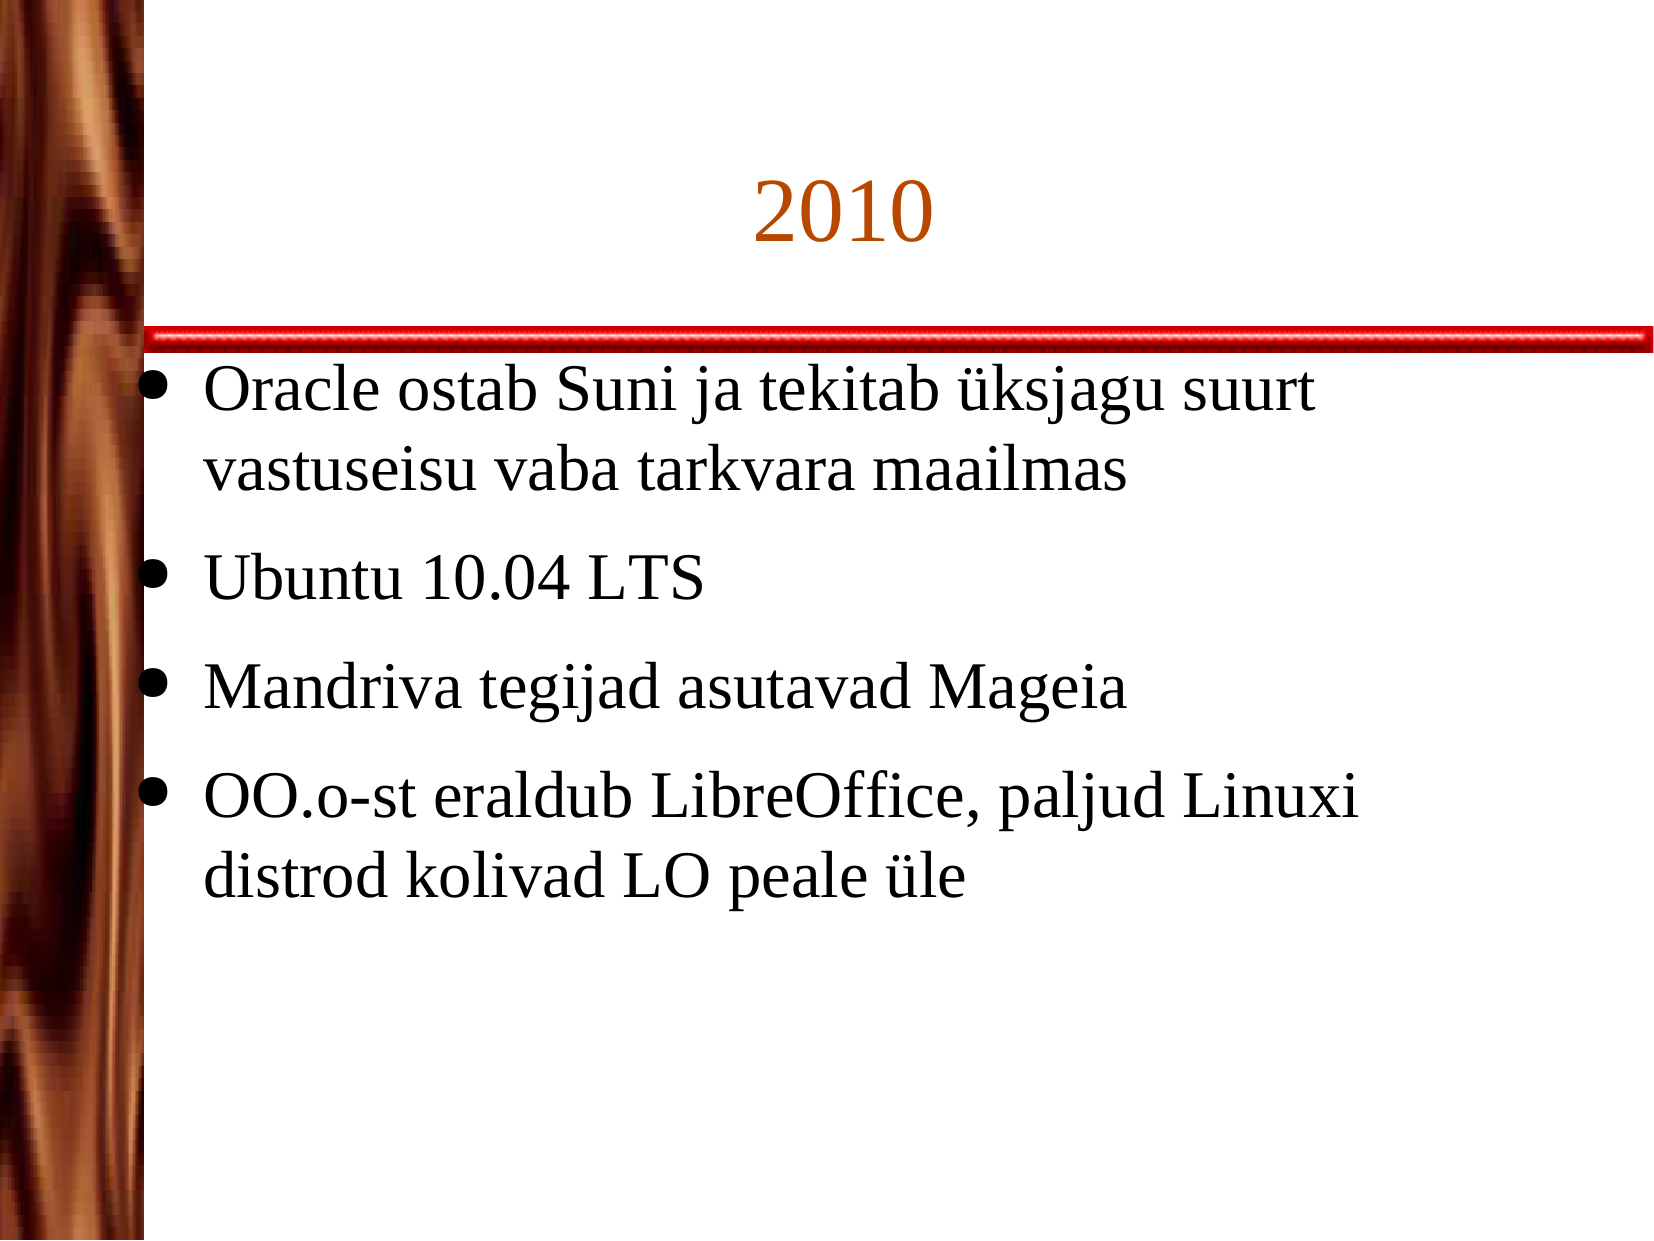

# 2010
Oracle ostab Suni ja tekitab üksjagu suurt vastuseisu vaba tarkvara maailmas
Ubuntu 10.04 LTS
Mandriva tegijad asutavad Mageia
OO.o-st eraldub LibreOffice, paljud Linuxi distrod kolivad LO peale üle